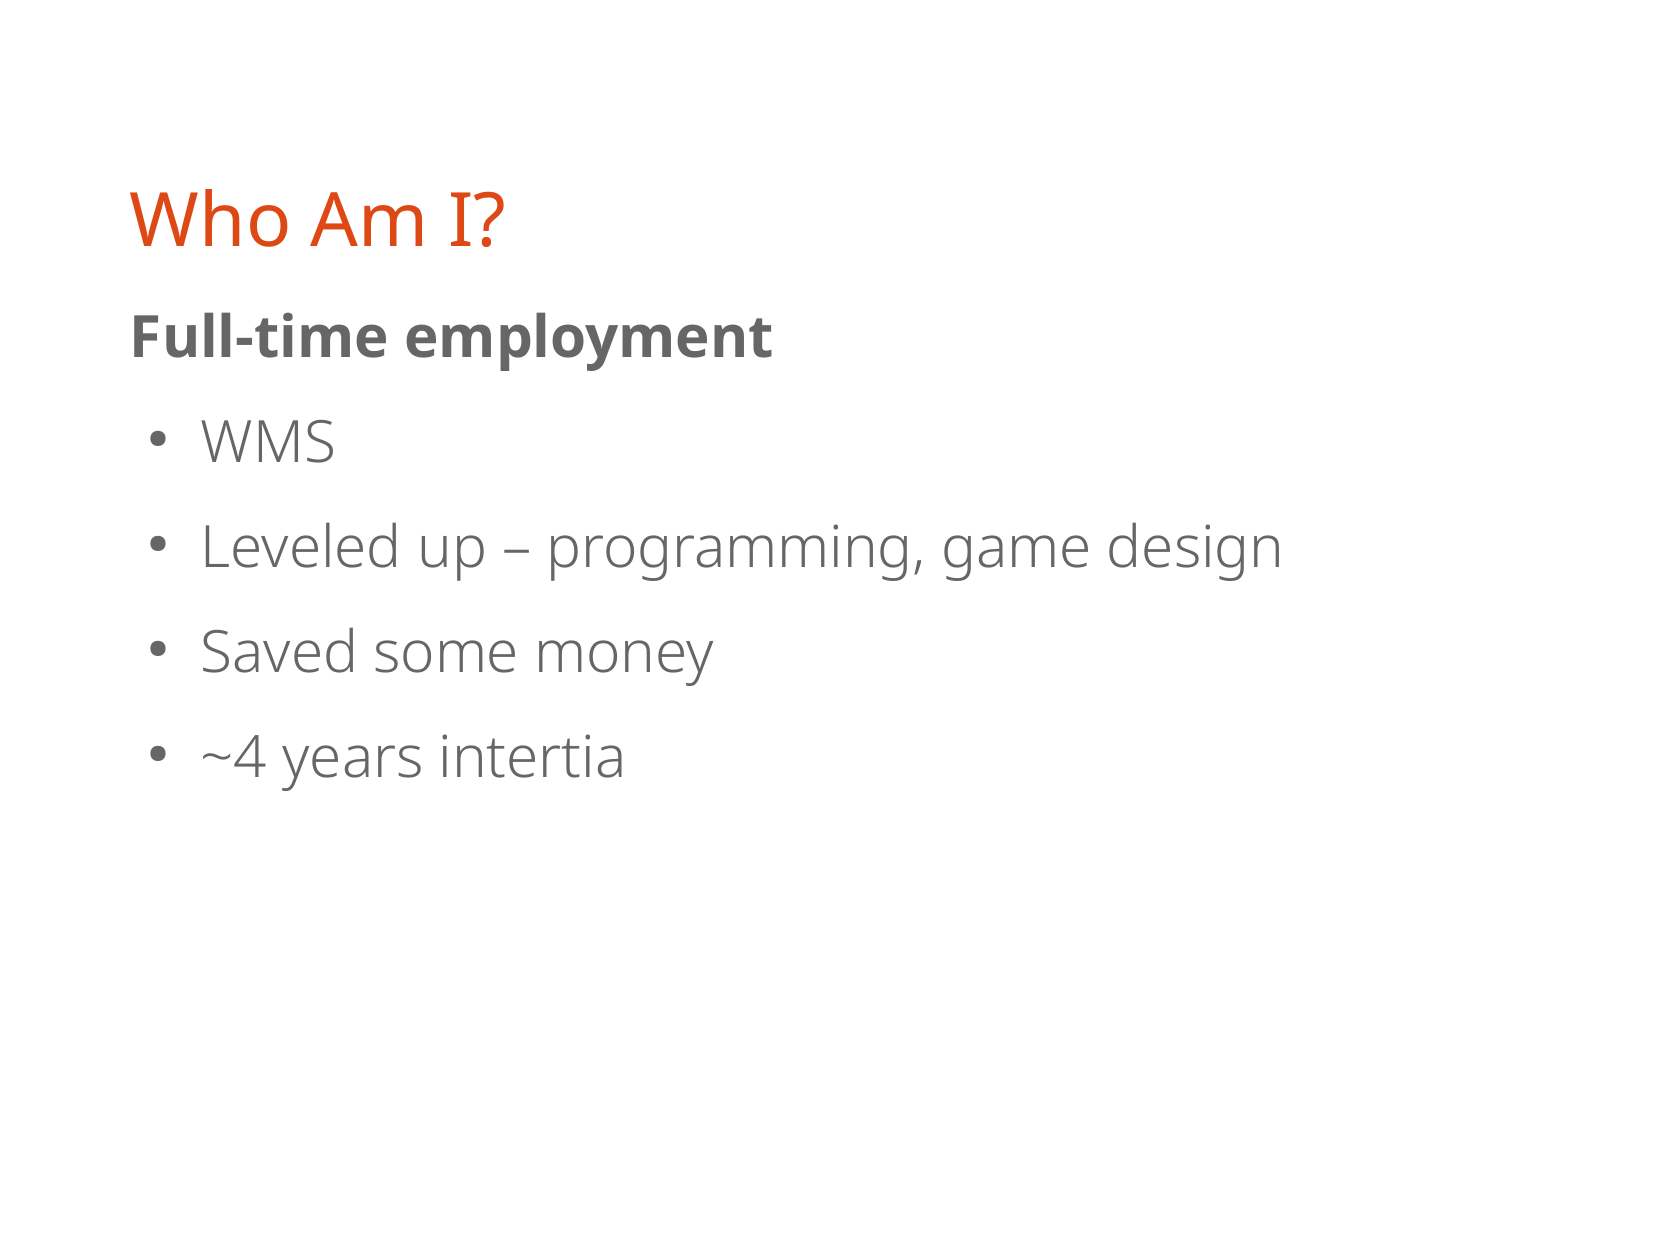

# Who Am I?
Full-time employment
WMS
Leveled up – programming, game design
Saved some money
~4 years intertia